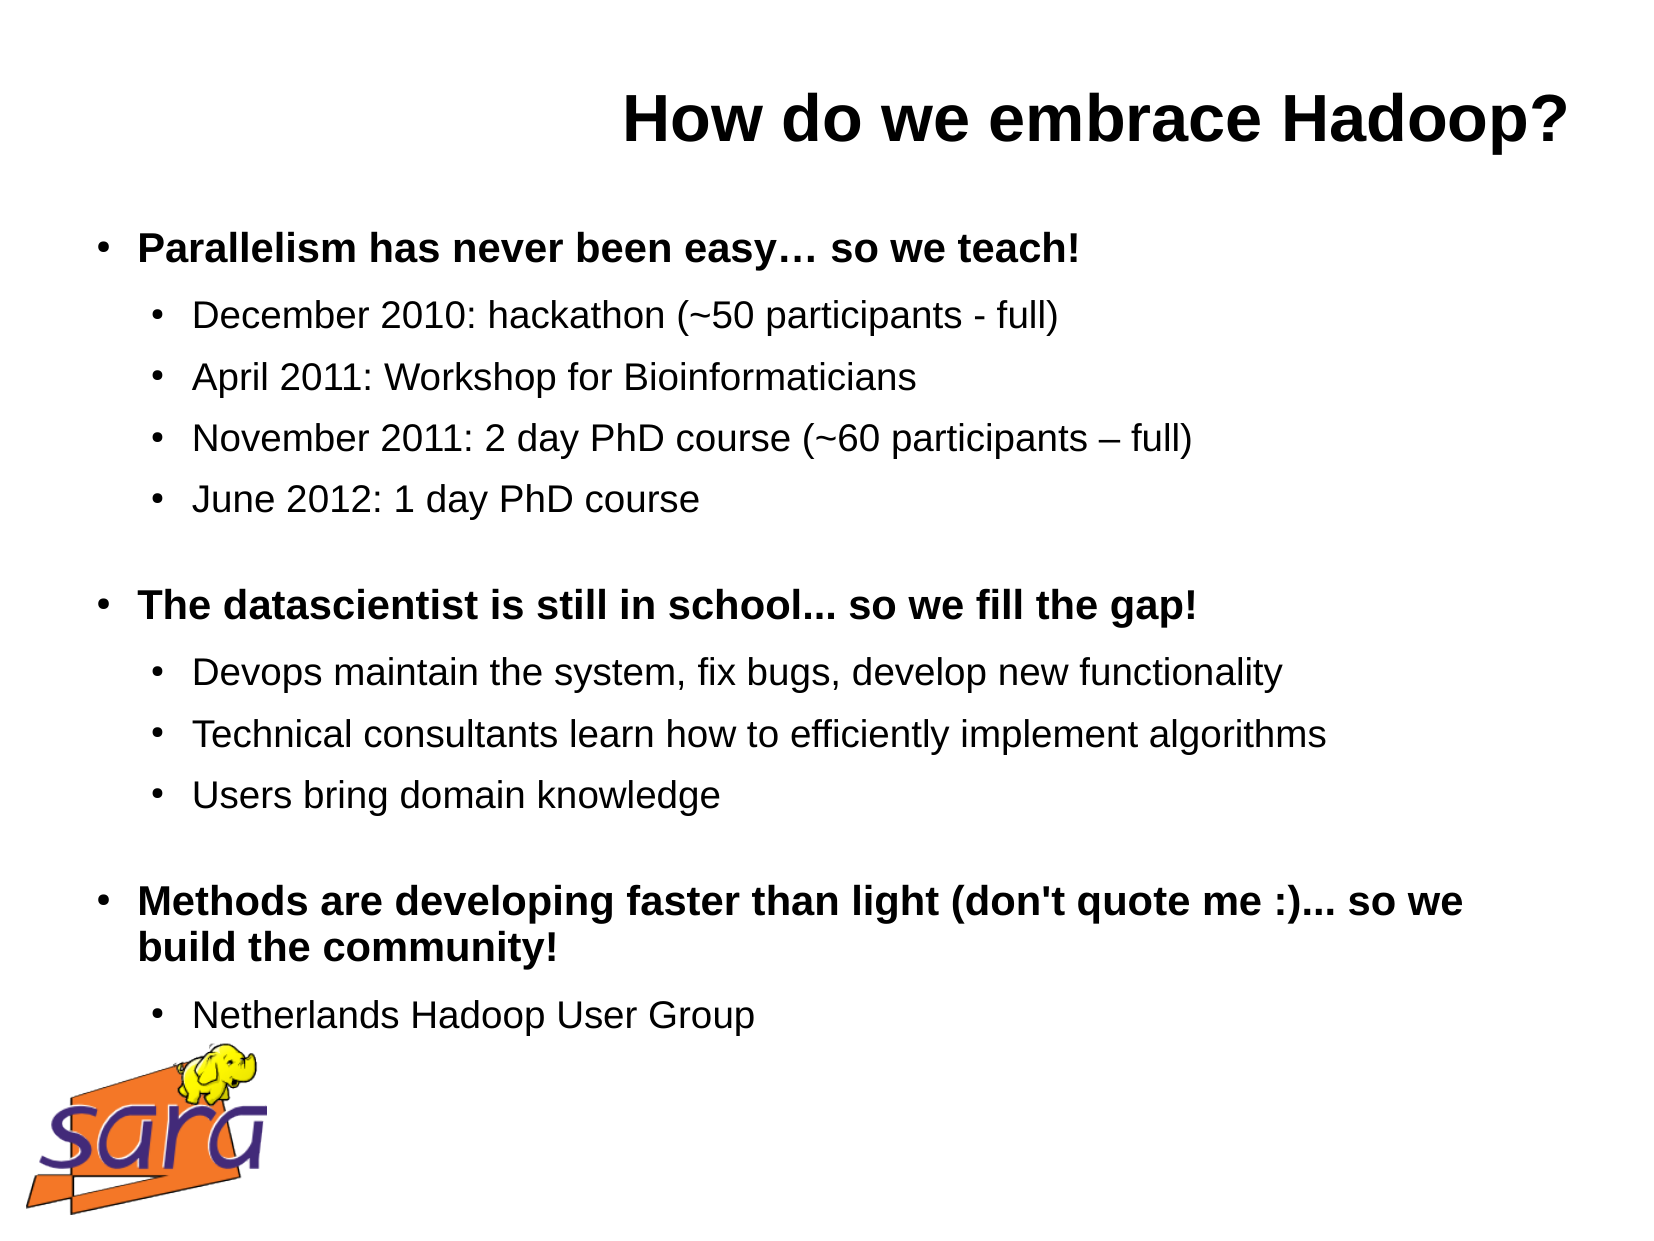

# How do we embrace Hadoop?
Parallelism has never been easy… so we teach!
December 2010: hackathon (~50 participants - full)
April 2011: Workshop for Bioinformaticians
November 2011: 2 day PhD course (~60 participants – full)
June 2012: 1 day PhD course
The datascientist is still in school... so we fill the gap!
Devops maintain the system, fix bugs, develop new functionality
Technical consultants learn how to efficiently implement algorithms
Users bring domain knowledge
Methods are developing faster than light (don't quote me :)... so we build the community!
Netherlands Hadoop User Group